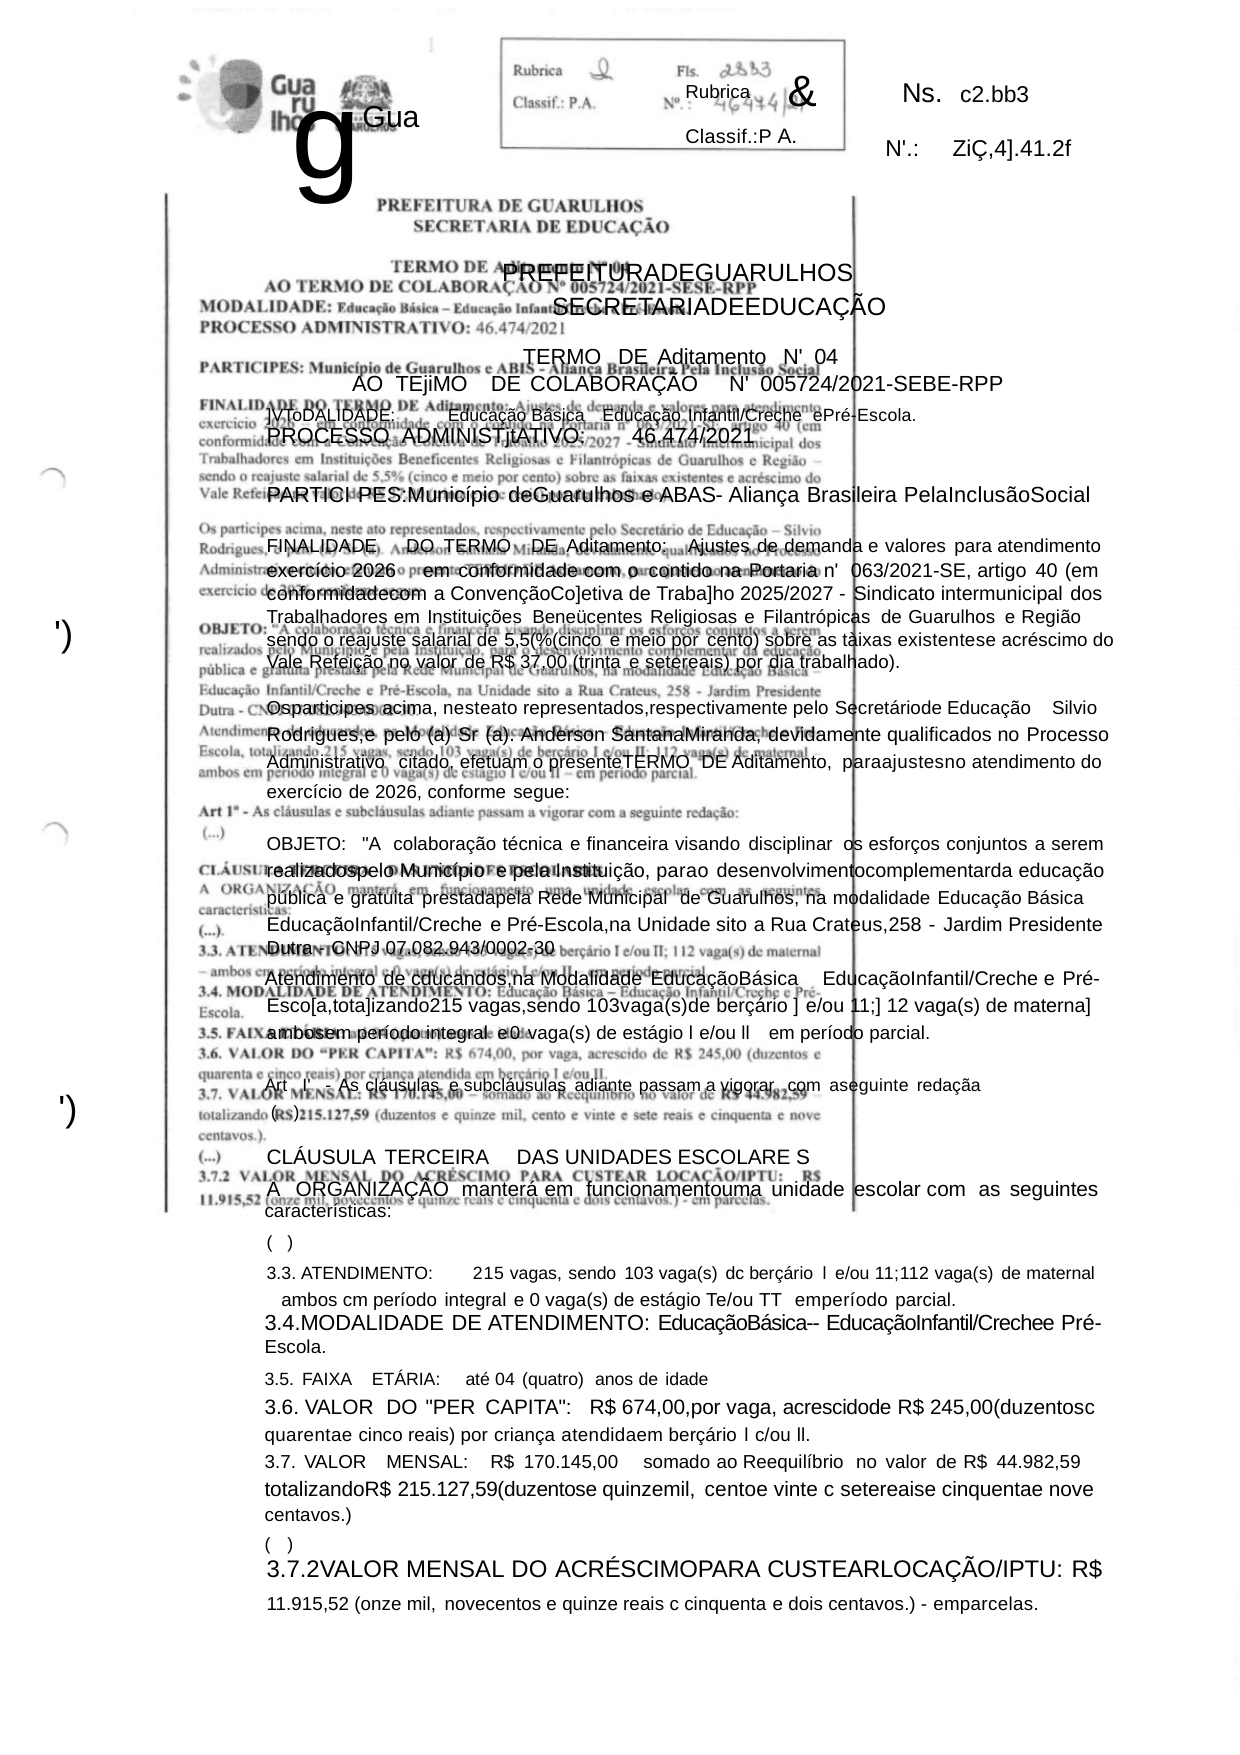

g
&
Ns. c2.bb3
N'.: ZiÇ,4].41.2f
Rubrica
Gua
Classif.:P A.
@#.
PREFEITURADEGUARULHOS
SECRETARIADEEDUCAÇÃO
TERMO DE Aditamento N' 04
AO TEjiMO DE COLABORAÇÃO
]VToDALIDADE: Educação Básica Educação Infantil/Creche ePré-Escola.
PROCESSO ADMINISTjtATIVO: 46.474/2021
N' 005724/2021-SEBE-RPP
PARTICI PES:Município deGuarulhos e ABAS- Aliança Brasileira PelaInclusãoSocial
FINALIDADE
exercício 2026
DO TERMO DE Aditamento: Ajustes de demanda e valores para atendimento
em conformidade com o contido na Portaria n' 063/2021-SE, artigo 40 (em
conformidadecom a ConvençãoCo]etiva de Traba]ho 2025/2027 - Sindicato intermunicipal dos
Trabalhadores em Instituições Beneücentes Religiosas e Filantrópicas de Guarulhos e Região
sendo o reajuste salarial de 5,5(%(cinco e meio por cento) sobre as tàixas existentese acréscimo do
Vale Refeição no valor de R$ 37,00 (trinta e setereais) por dia trabalhado).
')
Osparticipes acima, nesteato representados,respectivamente pelo Secretáriode Educação Silvio
Rodrigues,e pelo (a) Sr (a). Anderson SantanaMiranda, devidamente qualificados no Processo
Administrativo citado, efetuam o presenteTERMO DE Aditamento, paraajustesno atendimento do
exercício de 2026, conforme segue:
OBJETO: "A colaboração técnica e financeira visando disciplinar os esforços conjuntos a serem
realizadospelo Município e pela Instituição, parao desenvolvimentocomplementarda educação
pública e gratuita prestadapela Rede Municipal de Guarulhos, na modalidade Educação Básica
EducaçãoInfantil/Creche e Pré-Escola,na Unidade sito a Rua Crateus,258 - Jardim Presidente
Dutra - CNPJ 07.082.943/0002-30
Atendimento de cducandos,na Modalidade EducaçãoBásica EducaçãoInfantil/Creche e Pré-
Esco[a,tota]izando215 vagas,sendo 103vaga(s)de berçário ] e/ou 11;] 12 vaga(s) de materna]
ambosem período integral e0 vaga(s) de estágio l e/ou ll
em período parcial.
Art I' - As cláusulas e subcláusulas adiante passam a vigorar com aseguinte redaçãa
')
(
)
CLÁUSULA TERCEIRA
DAS UNIDADES ESCOLARE S
A ORGANIZAÇÃO manterá em funcionamentouma unidade escolar com as seguintes
características:
(
)
3.3. ATENDIMENTO:
215 vagas, sendo 103 vaga(s) dc berçário l e/ou 11;112 vaga(s) de maternal
ambos cm período integral e 0 vaga(s) de estágio Te/ou TT emperíodo parcial.
3.4.MODALIDADE DE ATENDIMENTO: EducaçãoBásica-- EducaçãoInfantil/Crechee Pré-
Escola.
3.5. FAIXA ETÁRIA: até 04 (quatro) anos de idade
3.6. VALOR DO "PER CAPITA": R$ 674,00,por vaga, acrescidode R$ 245,00(duzentosc
quarentae cinco reais) por criança atendidaem berçário l c/ou ll.
3.7. VALOR MENSAL: R$ 170.145,00 somado ao Reequilíbrio no valor de R$ 44.982,59
totalizandoR$ 215.127,59(duzentose quinzemil, centoe vinte c setereaise cinquentae nove
centavos.)
(
)
3.7.2VALOR MENSAL DO ACRÉSCIMOPARA CUSTEARLOCAÇÃO/IPTU: R$
11.915,52 (onze mil, novecentos e quinze reais c cinquenta e dois centavos.) - emparcelas.